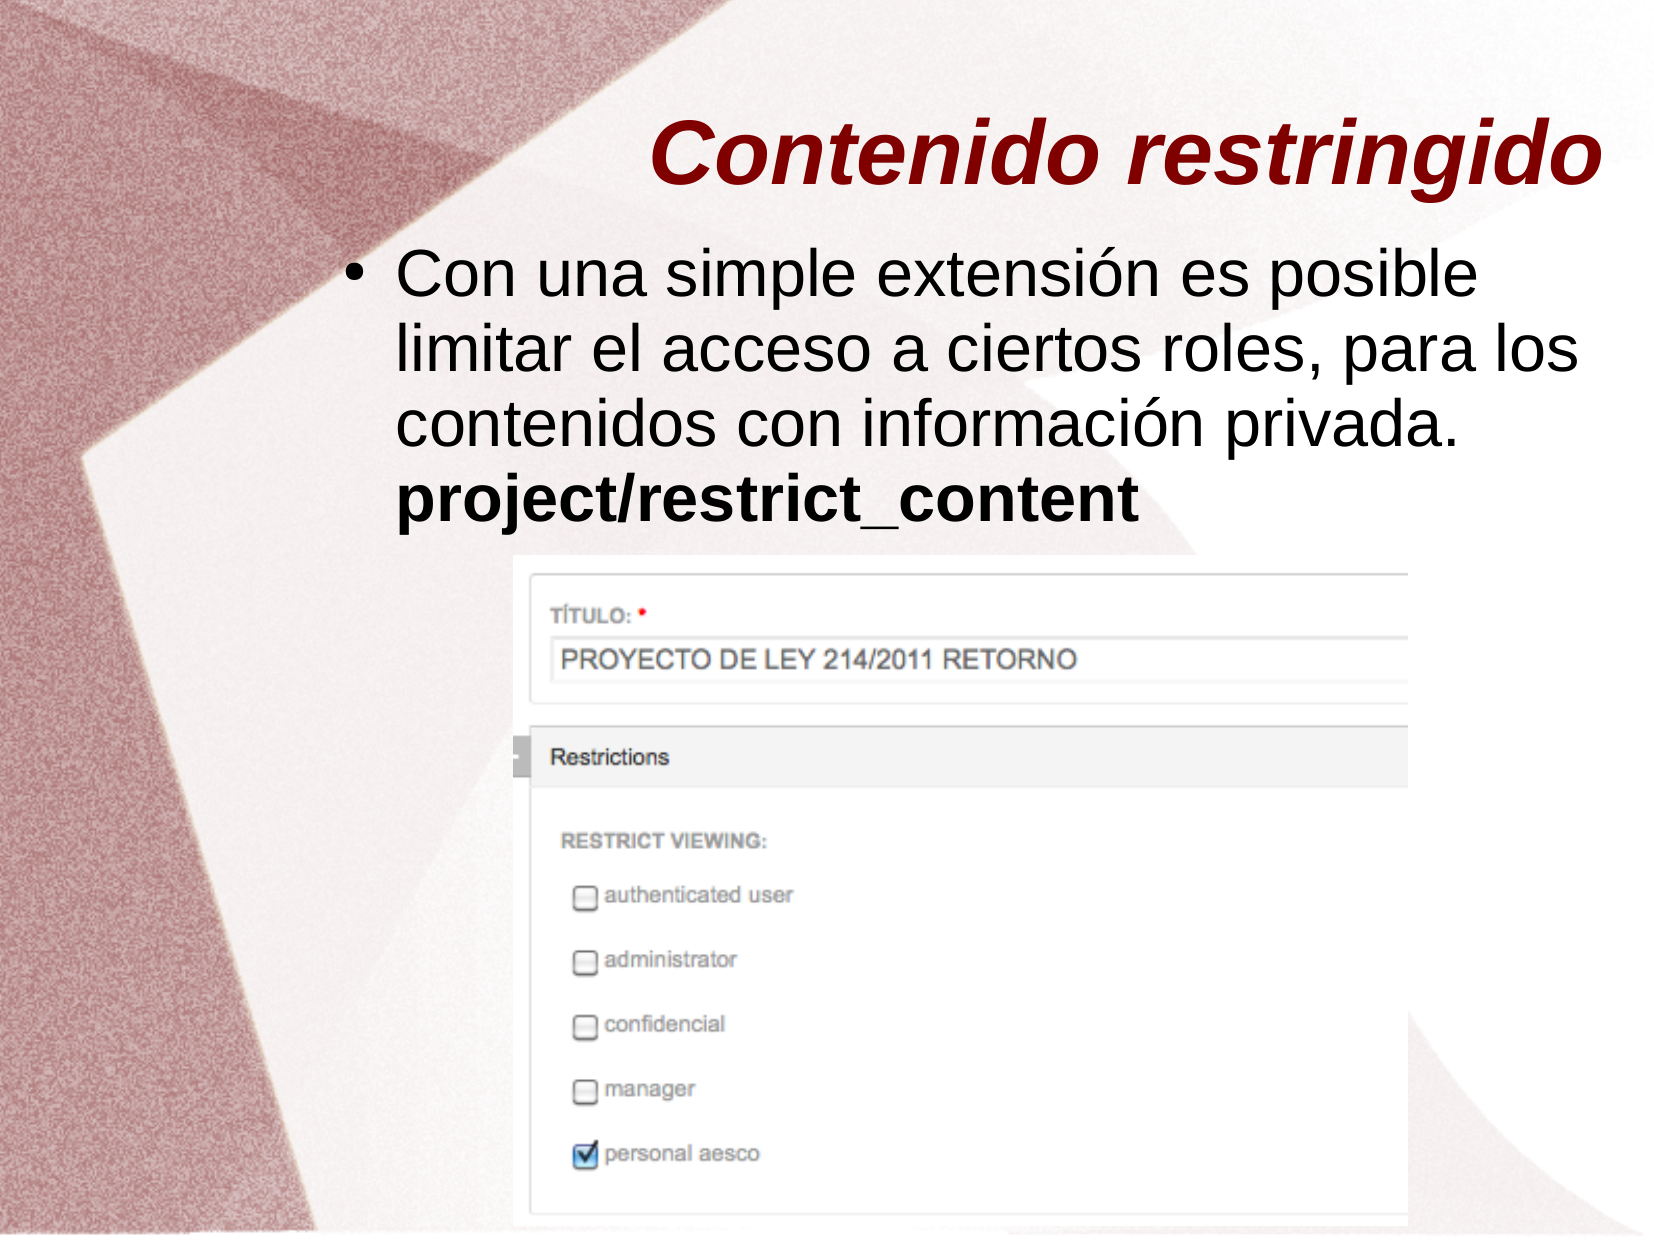

# Contenido restringido
Con una simple extensión es posible limitar el acceso a ciertos roles, para los contenidos con información privada.
project/restrict_content